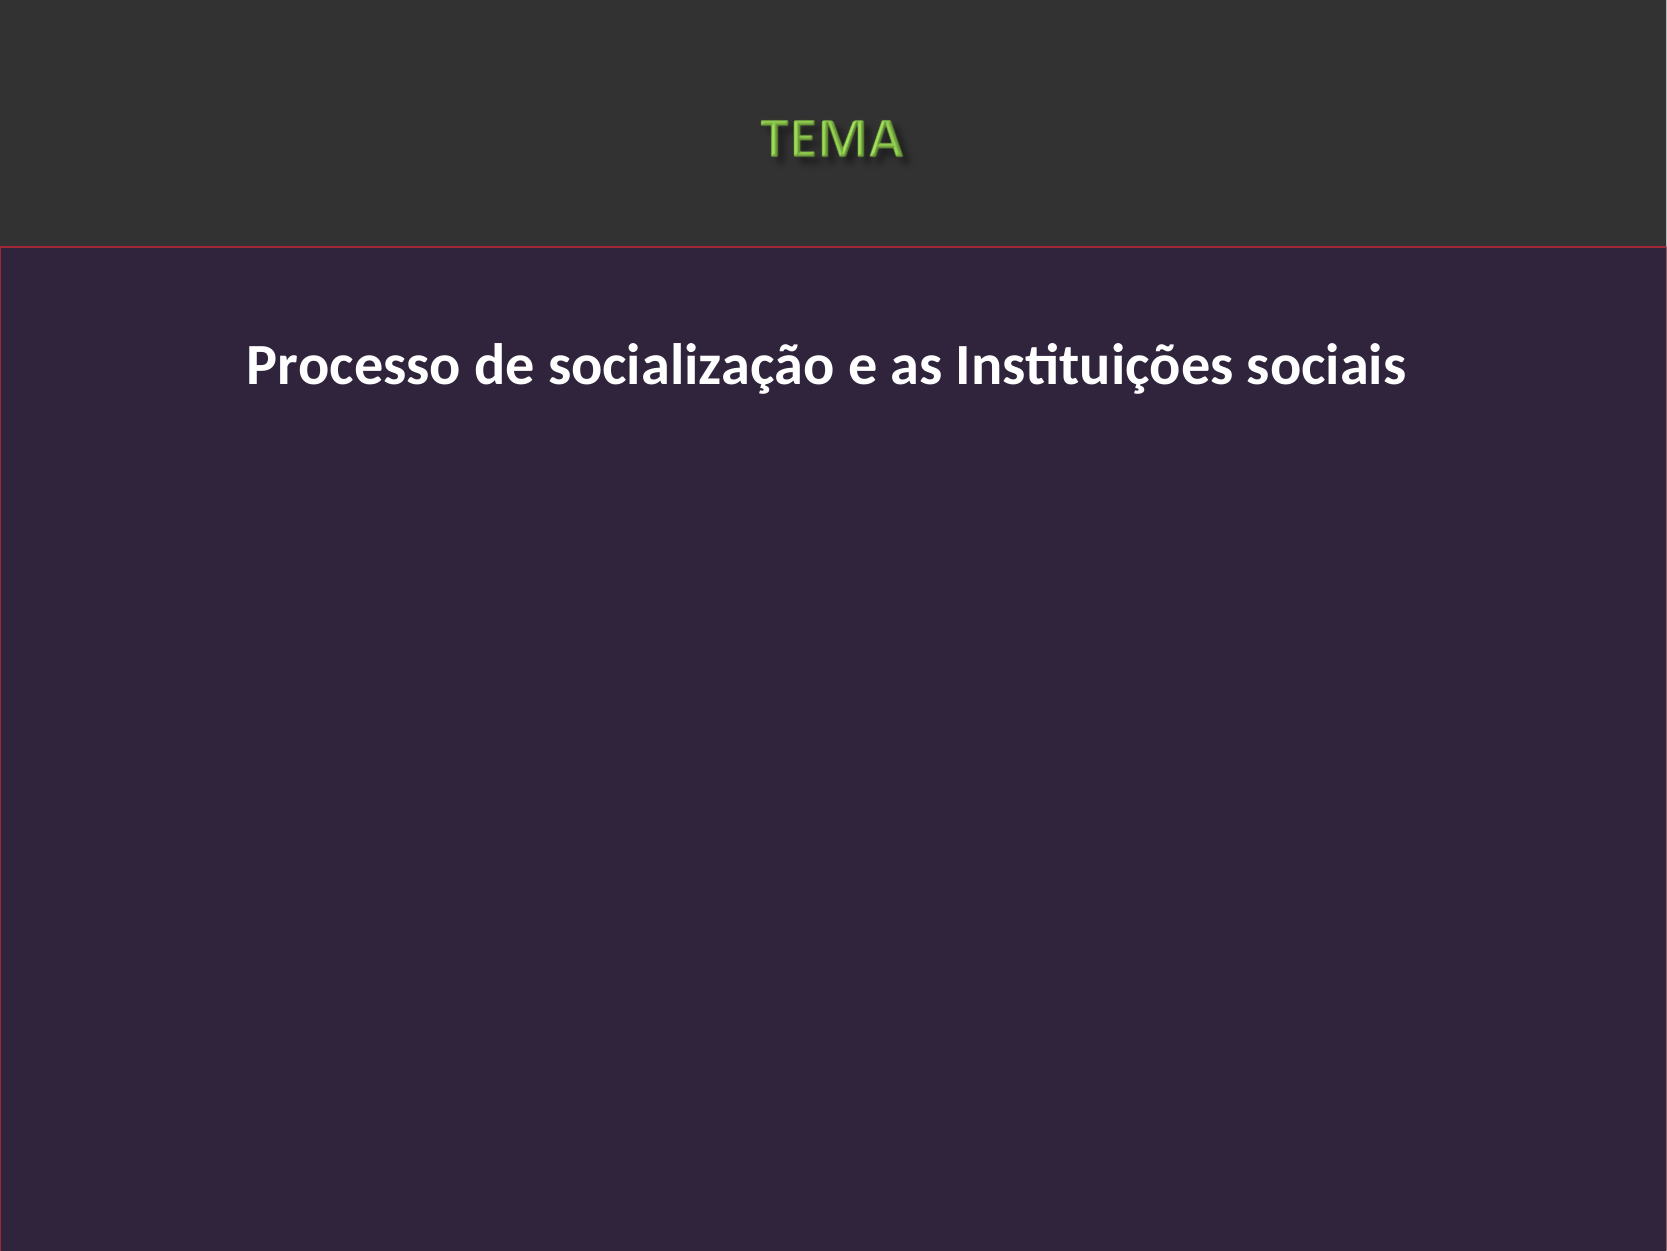

# Processo de socialização e as Instituições sociais
Cezar Bueno de Lima. Doutor em Ciências Sociais. Professor de Sociologia do Curso de Licenciatura em Ciências Sociais da PUCPR